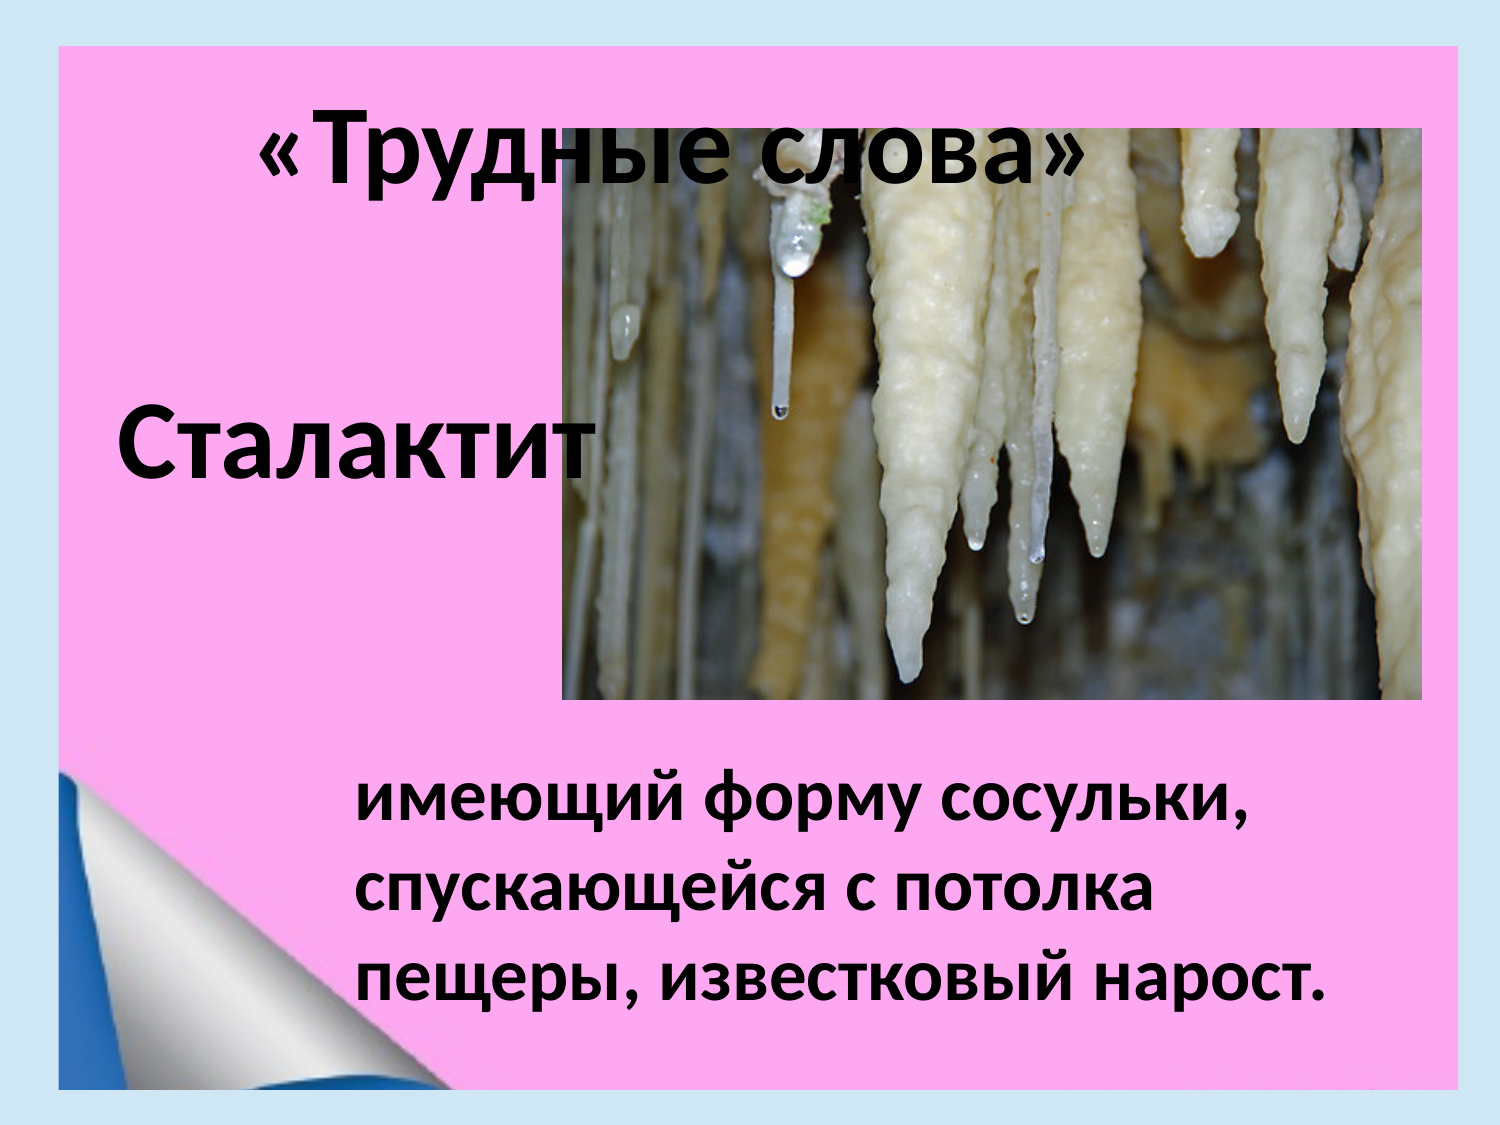

«Трудные слова»
Сталактит
имеющий форму сосульки, спускающейся с потолка пещеры, известковый нарост.